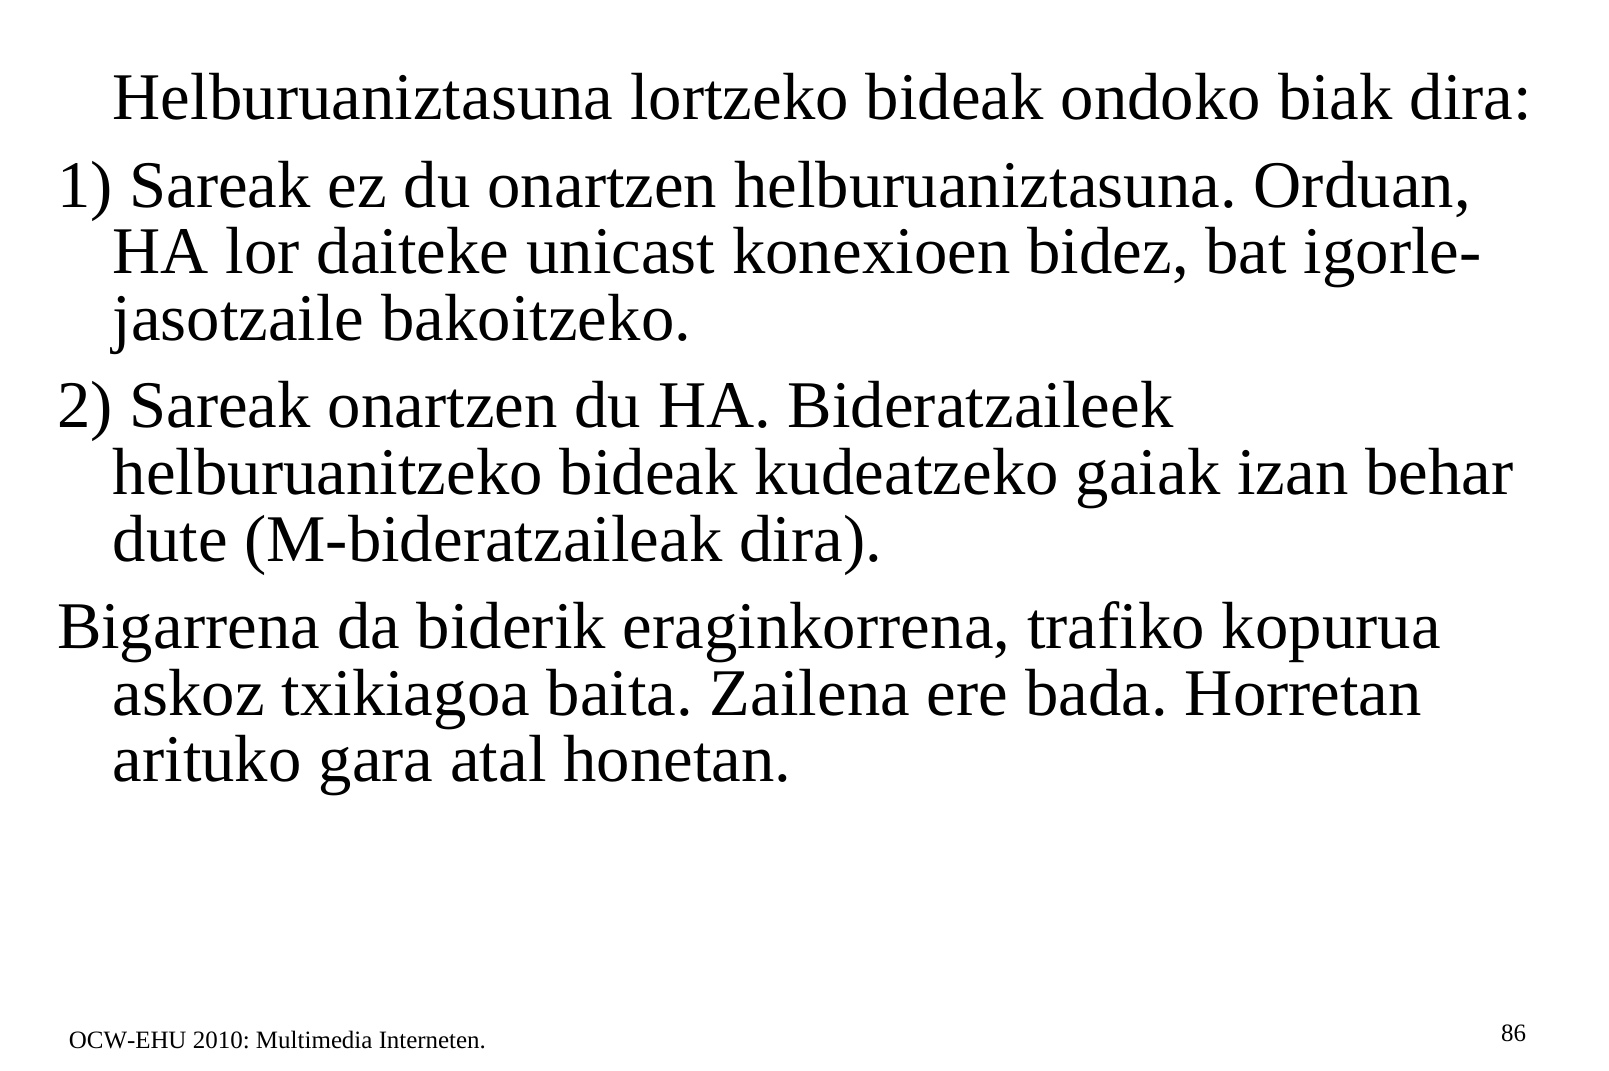

# Helburuaniztasuna lortzeko bideak ondoko biak dira:
1) Sareak ez du onartzen helburuaniztasuna. Orduan, HA lor daiteke unicast konexioen bidez, bat igorle-jasotzaile bakoitzeko.
2) Sareak onartzen du HA. Bideratzaileek helburuanitzeko bideak kudeatzeko gaiak izan behar dute (M-bideratzaileak dira).
Bigarrena da biderik eraginkorrena, trafiko kopurua askoz txikiagoa baita. Zailena ere bada. Horretan arituko gara atal honetan.
86